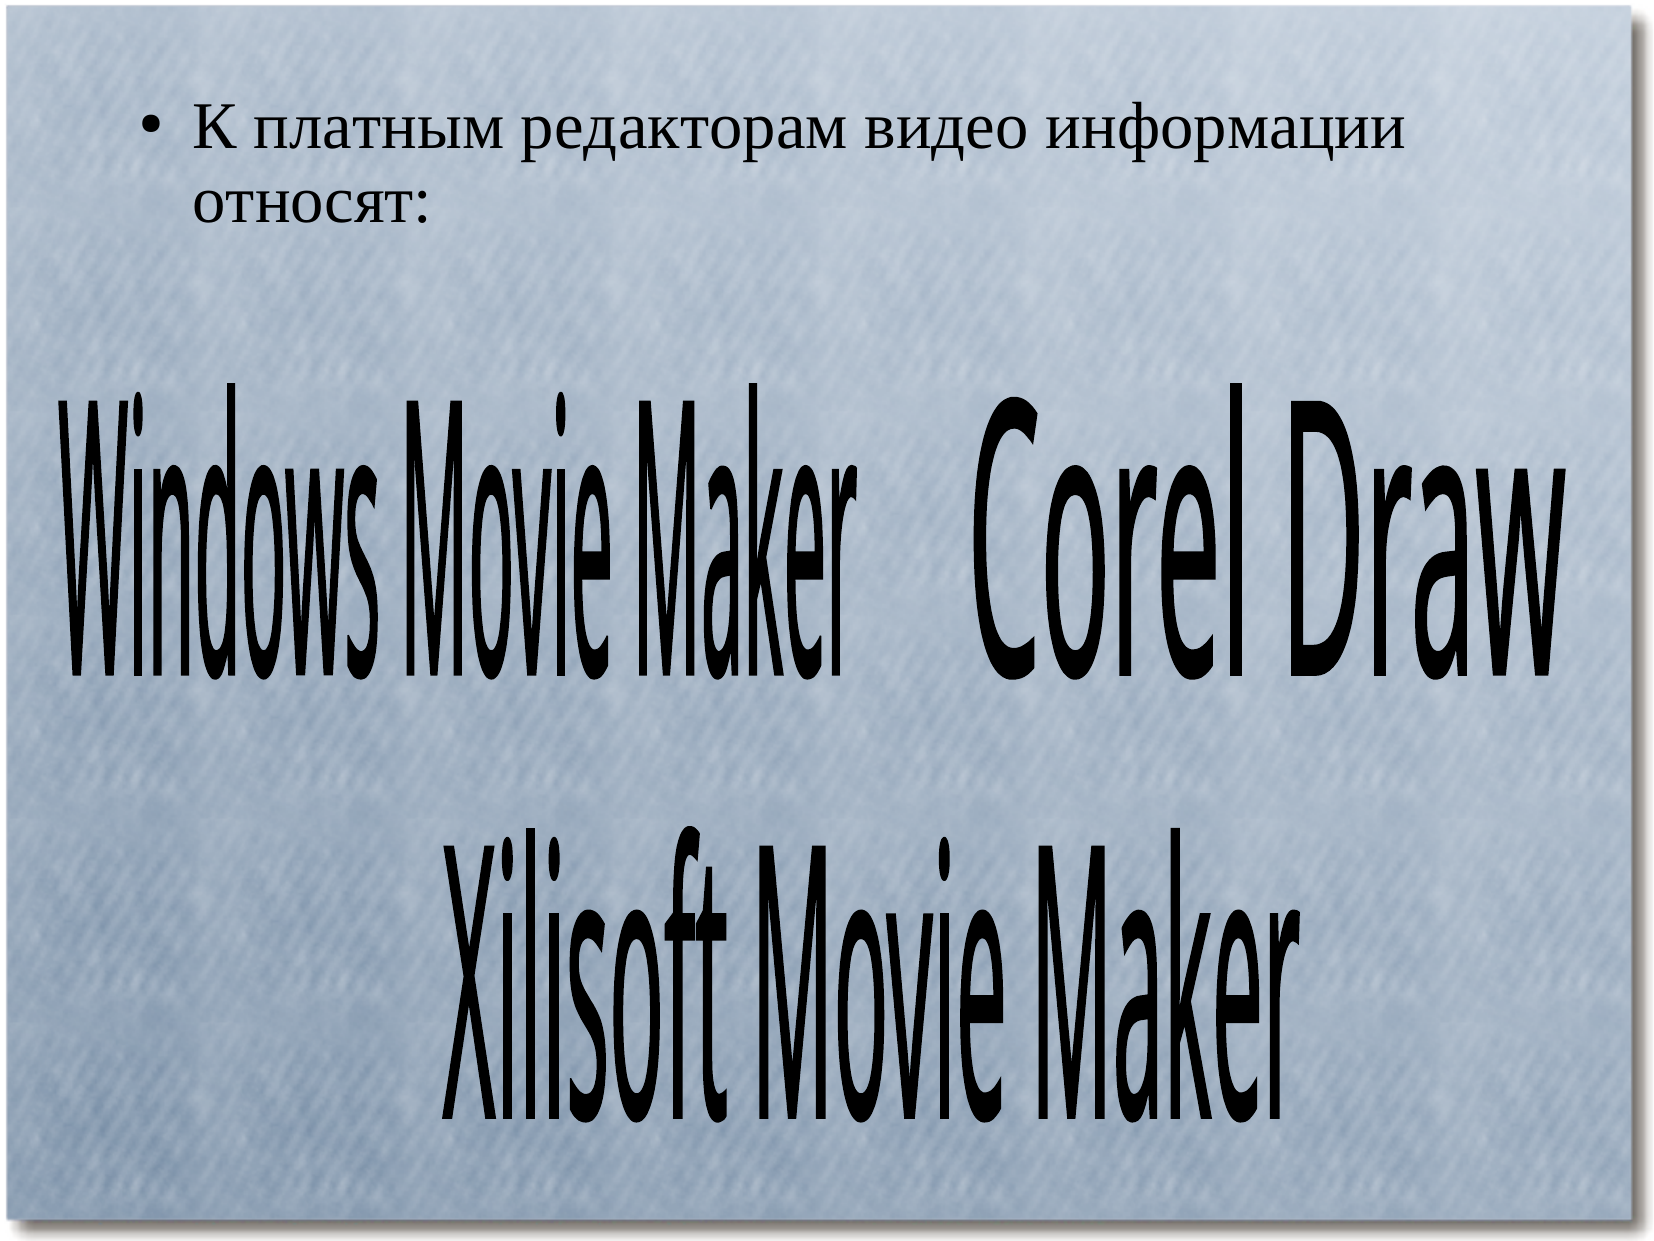

# К платным редакторам видео информации относят:
Windows Movie Maker
Corel Draw
Xilisoft Movie Maker